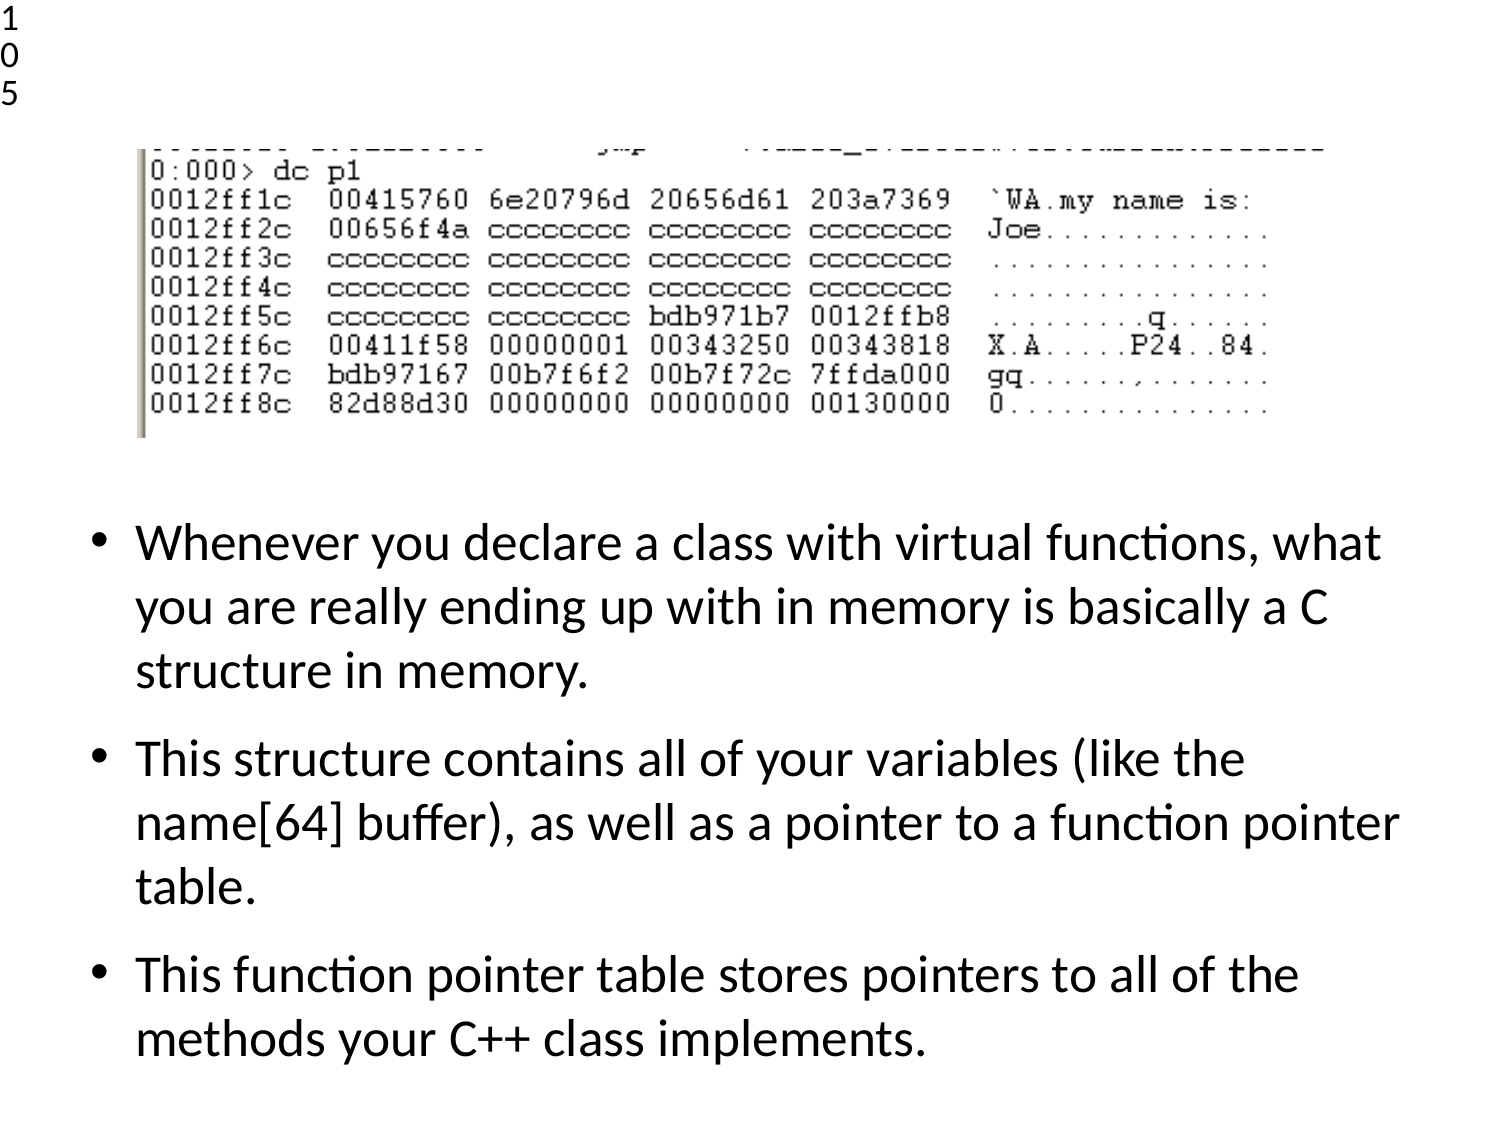

# Whenever you declare a class with virtual functions, what you are really ending up with in memory is basically a C structure in memory.
This structure contains all of your variables (like the name[64] buffer), as well as a pointer to a function pointer table.
This function pointer table stores pointers to all of the methods your C++ class implements.